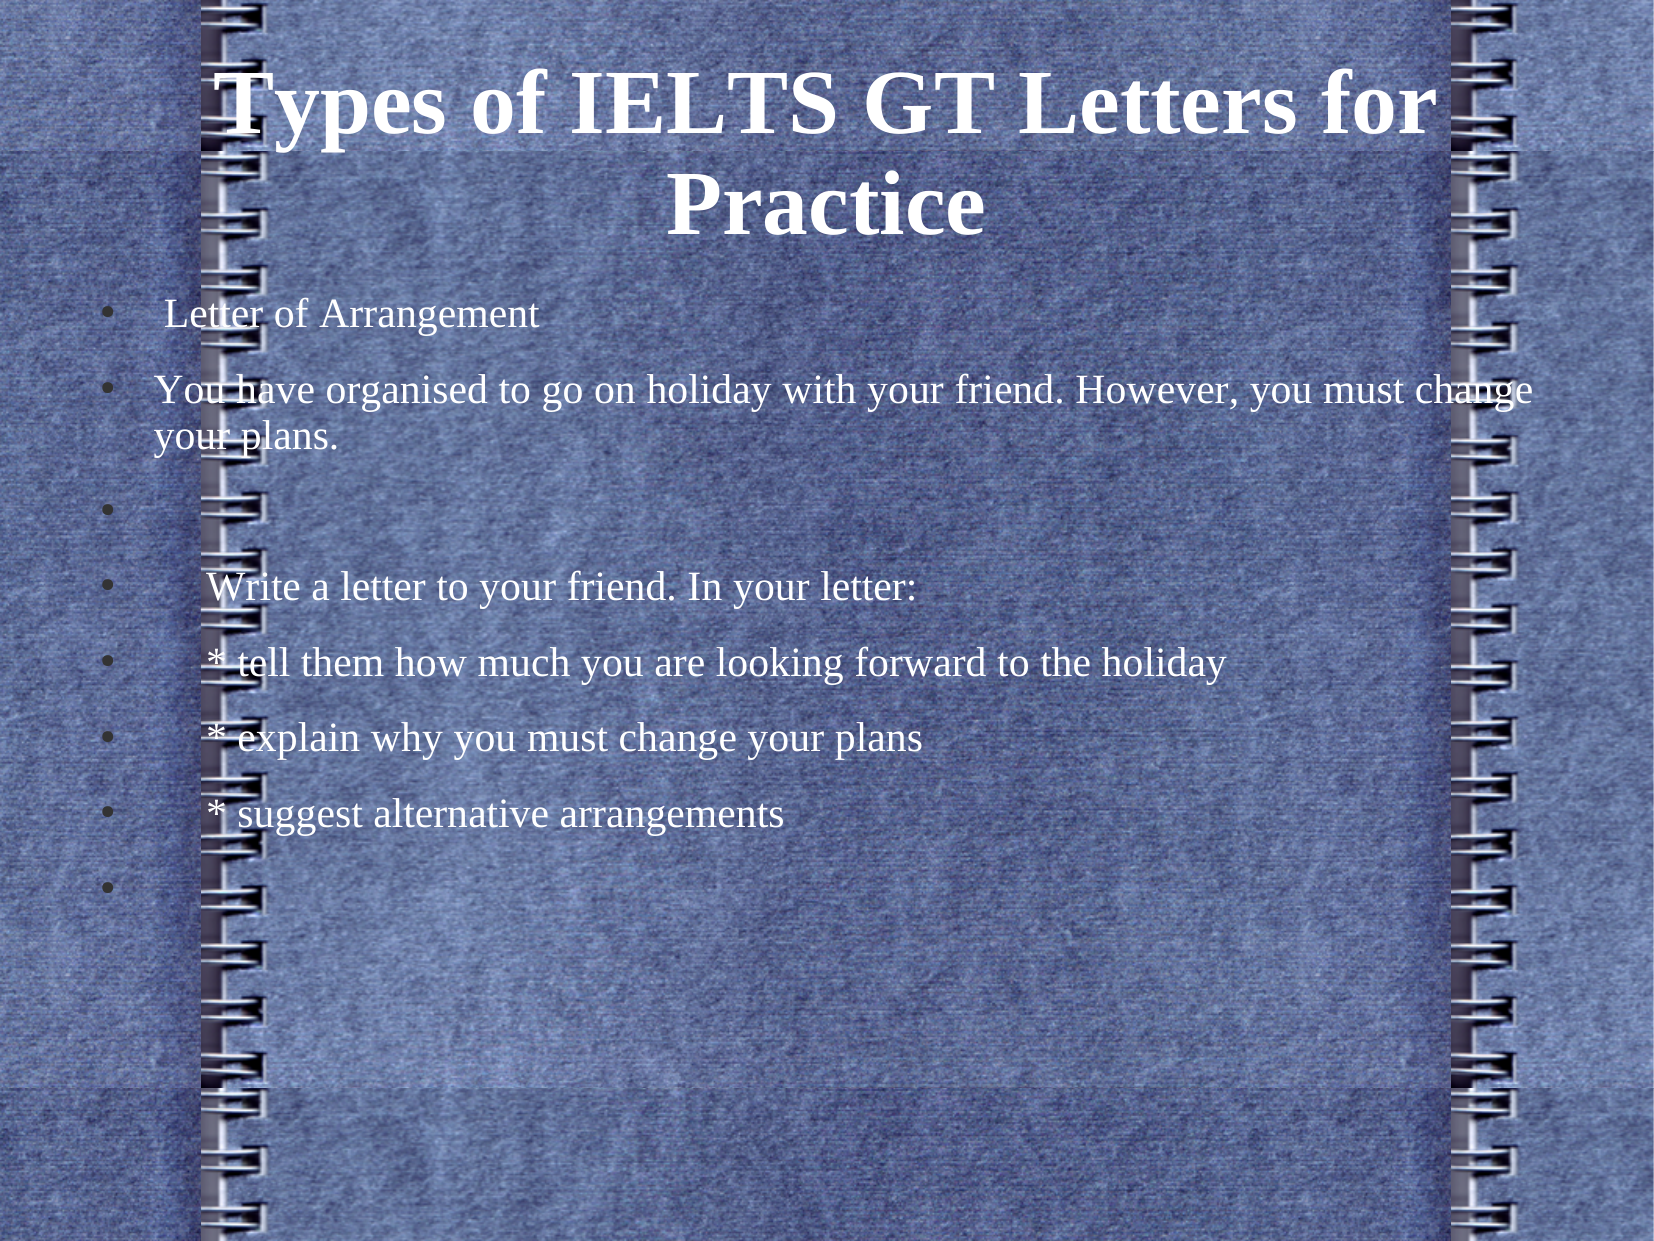

# Types of IELTS GT Letters for Practice
 Letter of Arrangement
You have organised to go on holiday with your friend. However, you must change your plans.
 Write a letter to your friend. In your letter:
 * tell them how much you are looking forward to the holiday
 * explain why you must change your plans
 * suggest alternative arrangements